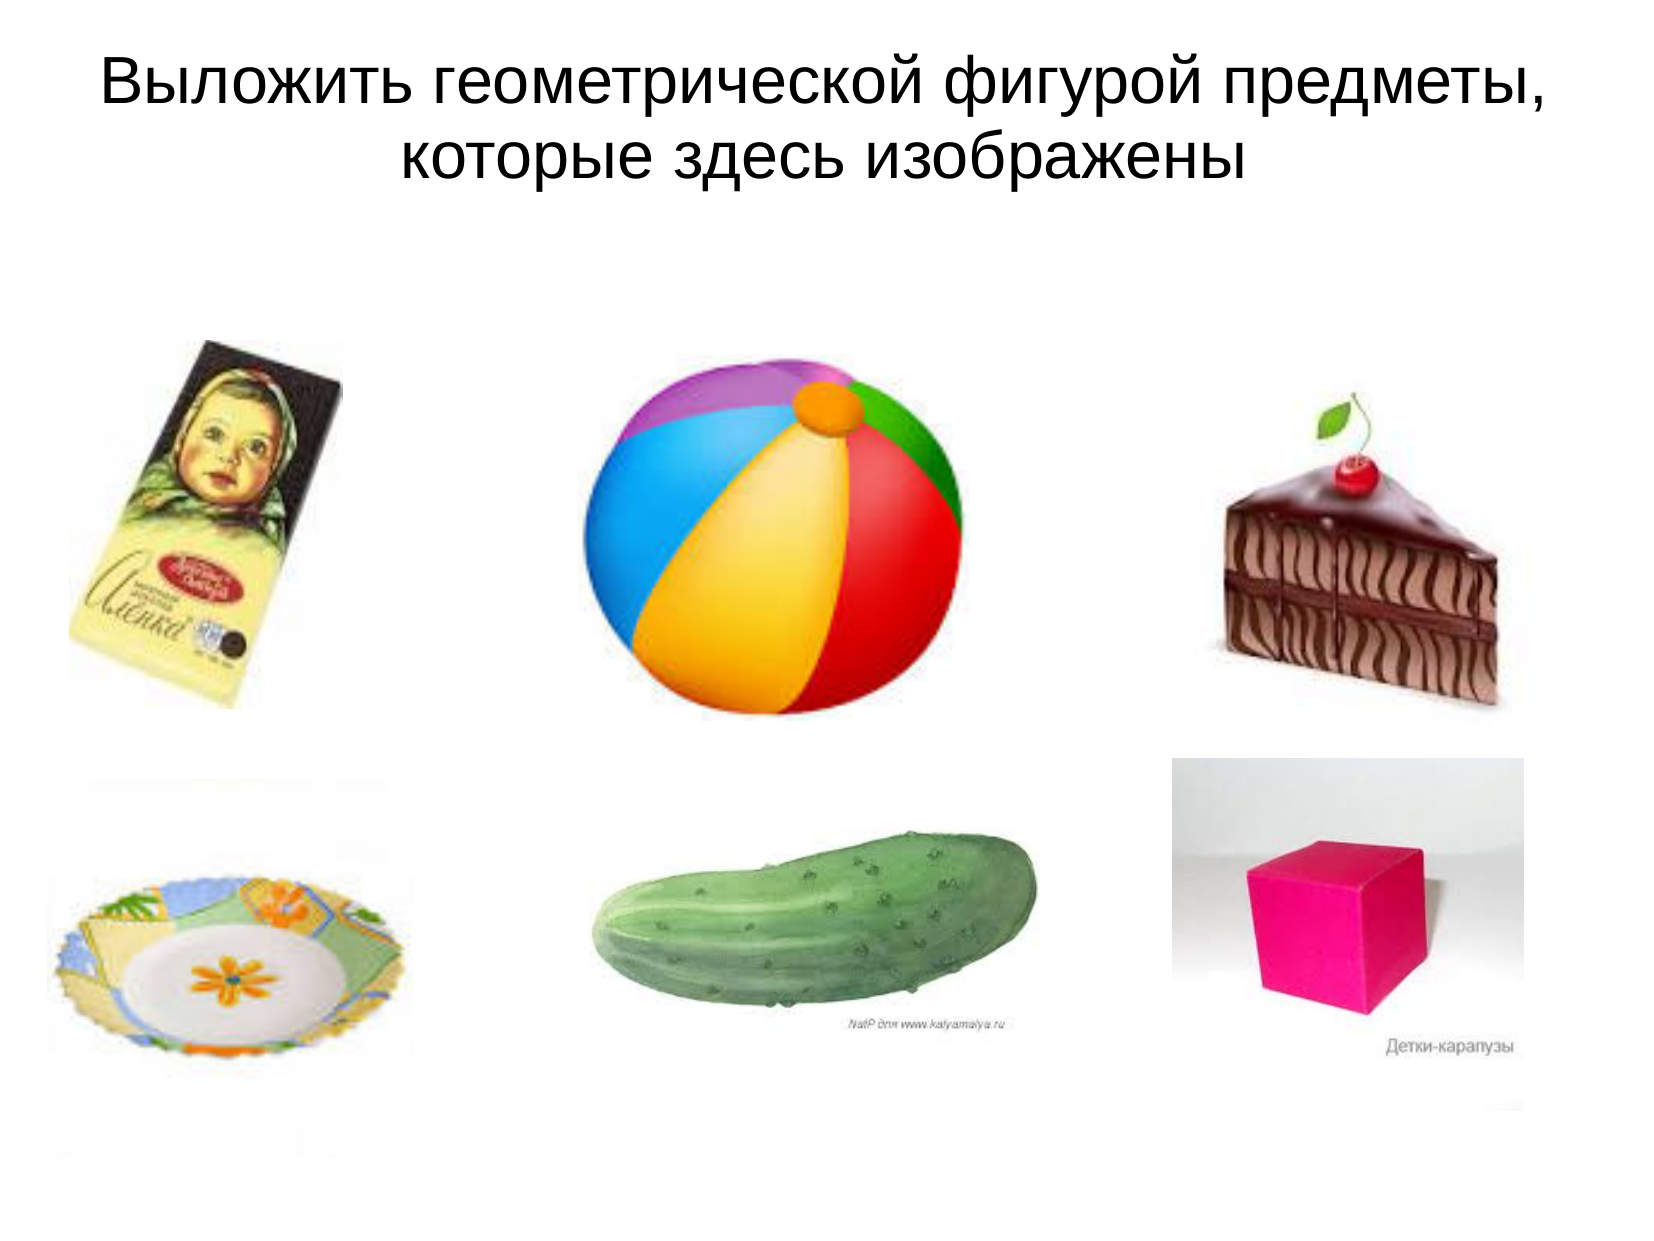

Выложить геометрической фигурой предметы, которые здесь изображены